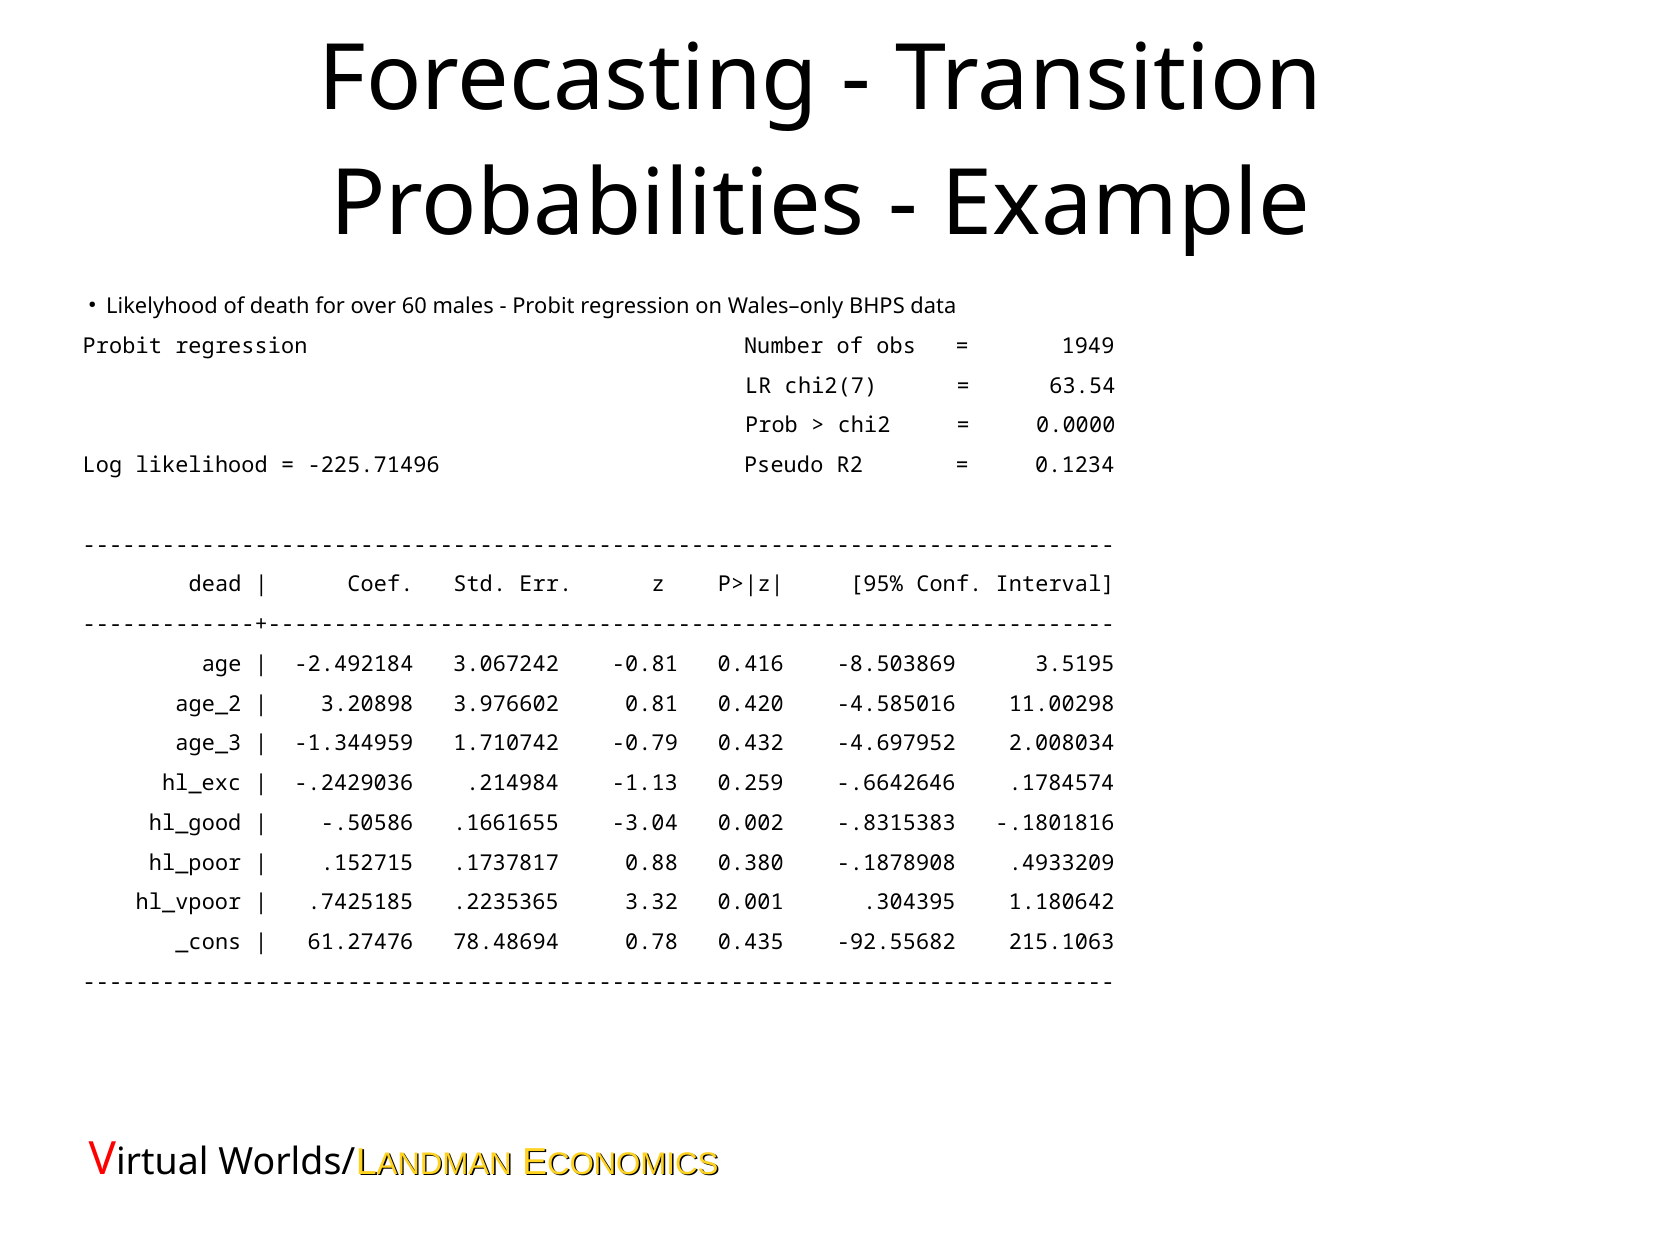

# Forecasting - Transition Probabilities - Example
Likelyhood of death for over 60 males - Probit regression on Wales–only BHPS data
Probit regression Number of obs = 1949
 LR chi2(7) = 63.54
 Prob > chi2 = 0.0000
Log likelihood = -225.71496 Pseudo R2 = 0.1234
------------------------------------------------------------------------------
 dead | Coef. Std. Err. z P>|z| [95% Conf. Interval]
-------------+----------------------------------------------------------------
 age | -2.492184 3.067242 -0.81 0.416 -8.503869 3.5195
 age_2 | 3.20898 3.976602 0.81 0.420 -4.585016 11.00298
 age_3 | -1.344959 1.710742 -0.79 0.432 -4.697952 2.008034
 hl_exc | -.2429036 .214984 -1.13 0.259 -.6642646 .1784574
 hl_good | -.50586 .1661655 -3.04 0.002 -.8315383 -.1801816
 hl_poor | .152715 .1737817 0.88 0.380 -.1878908 .4933209
 hl_vpoor | .7425185 .2235365 3.32 0.001 .304395 1.180642
 _cons | 61.27476 78.48694 0.78 0.435 -92.55682 215.1063
------------------------------------------------------------------------------